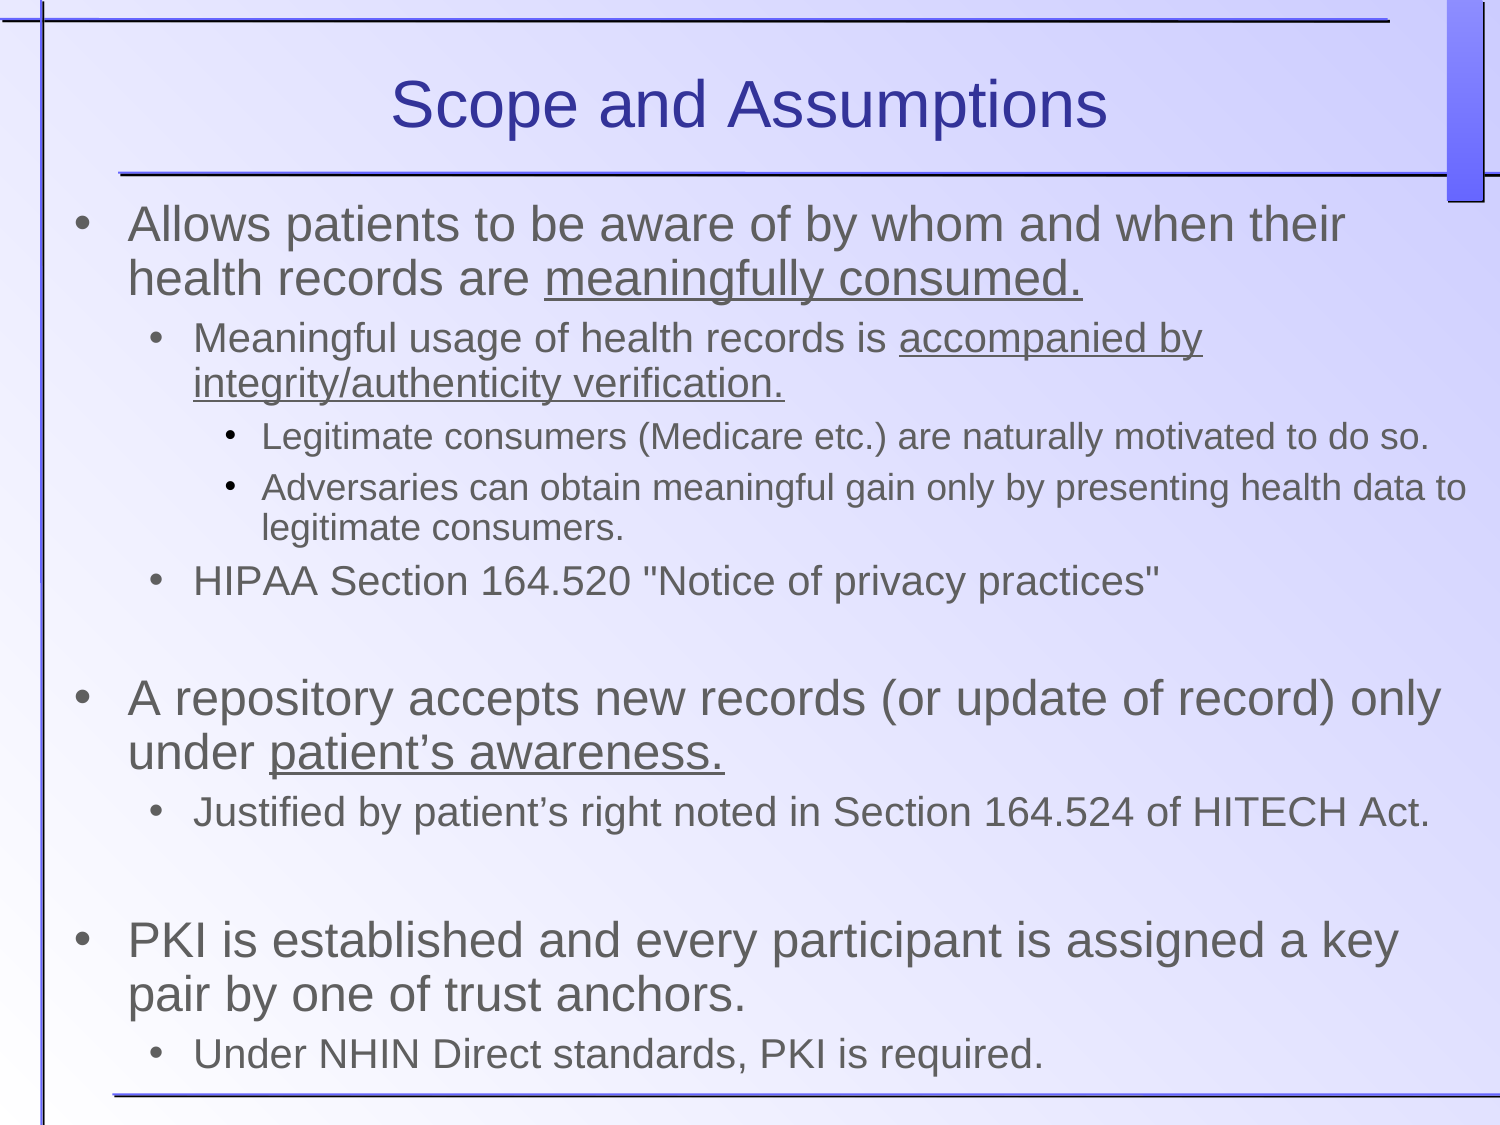

Scope and Assumptions
Allows patients to be aware of by whom and when their health records are meaningfully consumed.
Meaningful usage of health records is accompanied by integrity/authenticity verification.
Legitimate consumers (Medicare etc.) are naturally motivated to do so.
Adversaries can obtain meaningful gain only by presenting health data to legitimate consumers.
HIPAA Section 164.520 "Notice of privacy practices"
A repository accepts new records (or update of record) only under patient’s awareness.
Justified by patient’s right noted in Section 164.524 of HITECH Act.
PKI is established and every participant is assigned a key pair by one of trust anchors.
Under NHIN Direct standards, PKI is required.